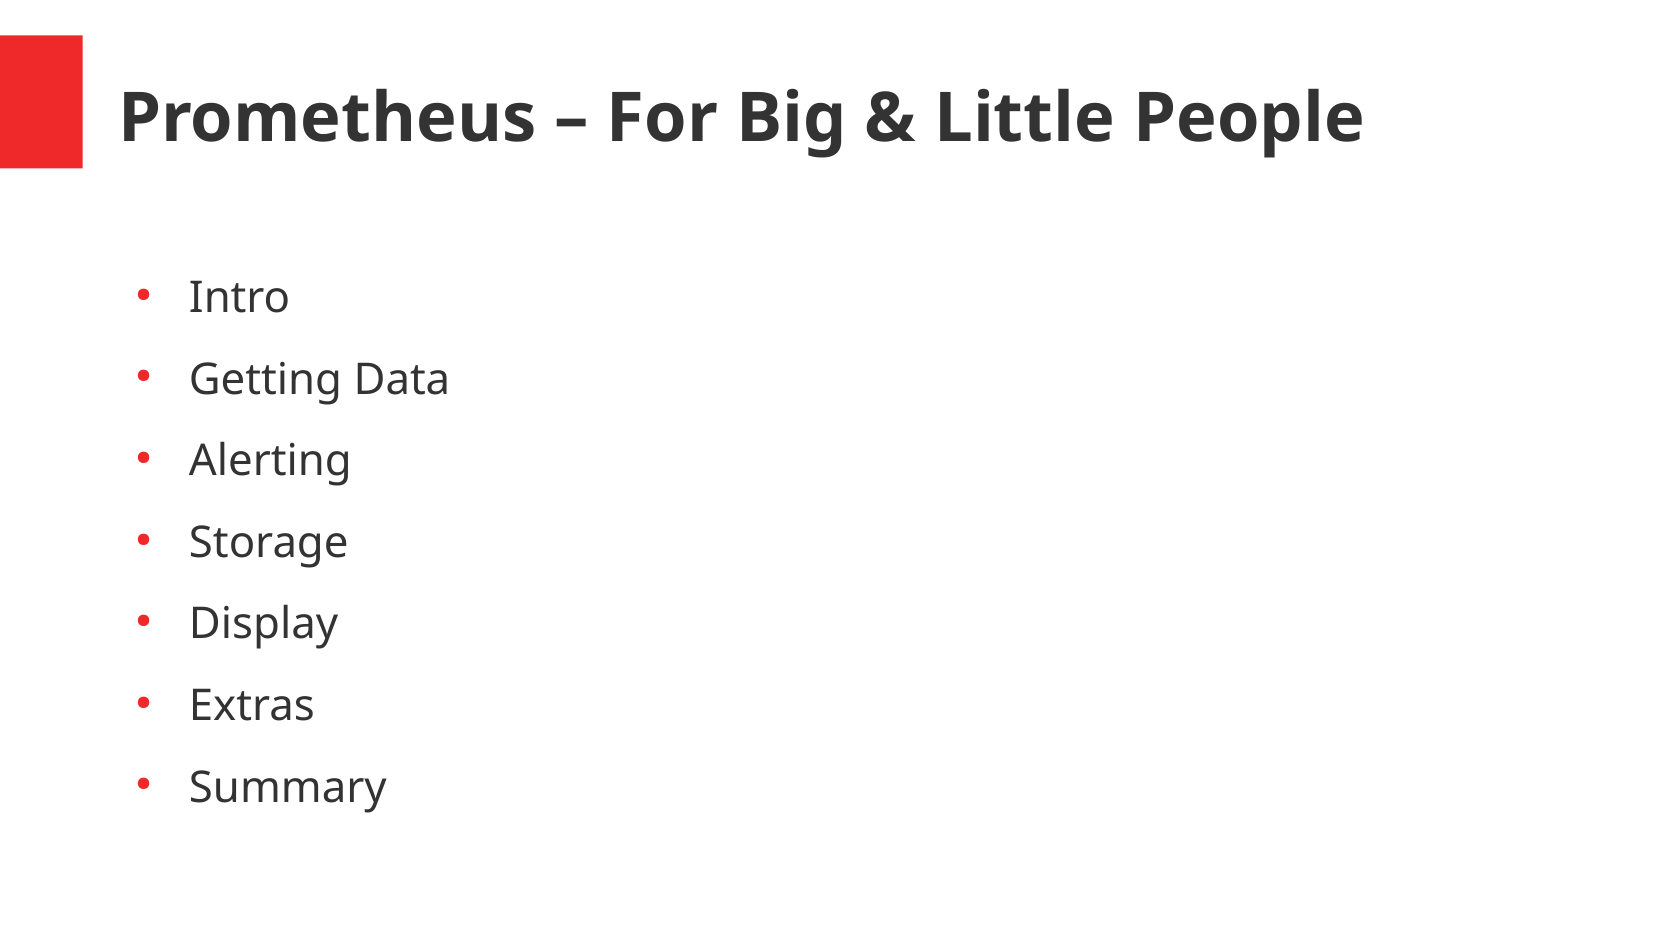

# Prometheus – For Big & Little People
Intro
Getting Data
Alerting
Storage
Display
Extras
Summary